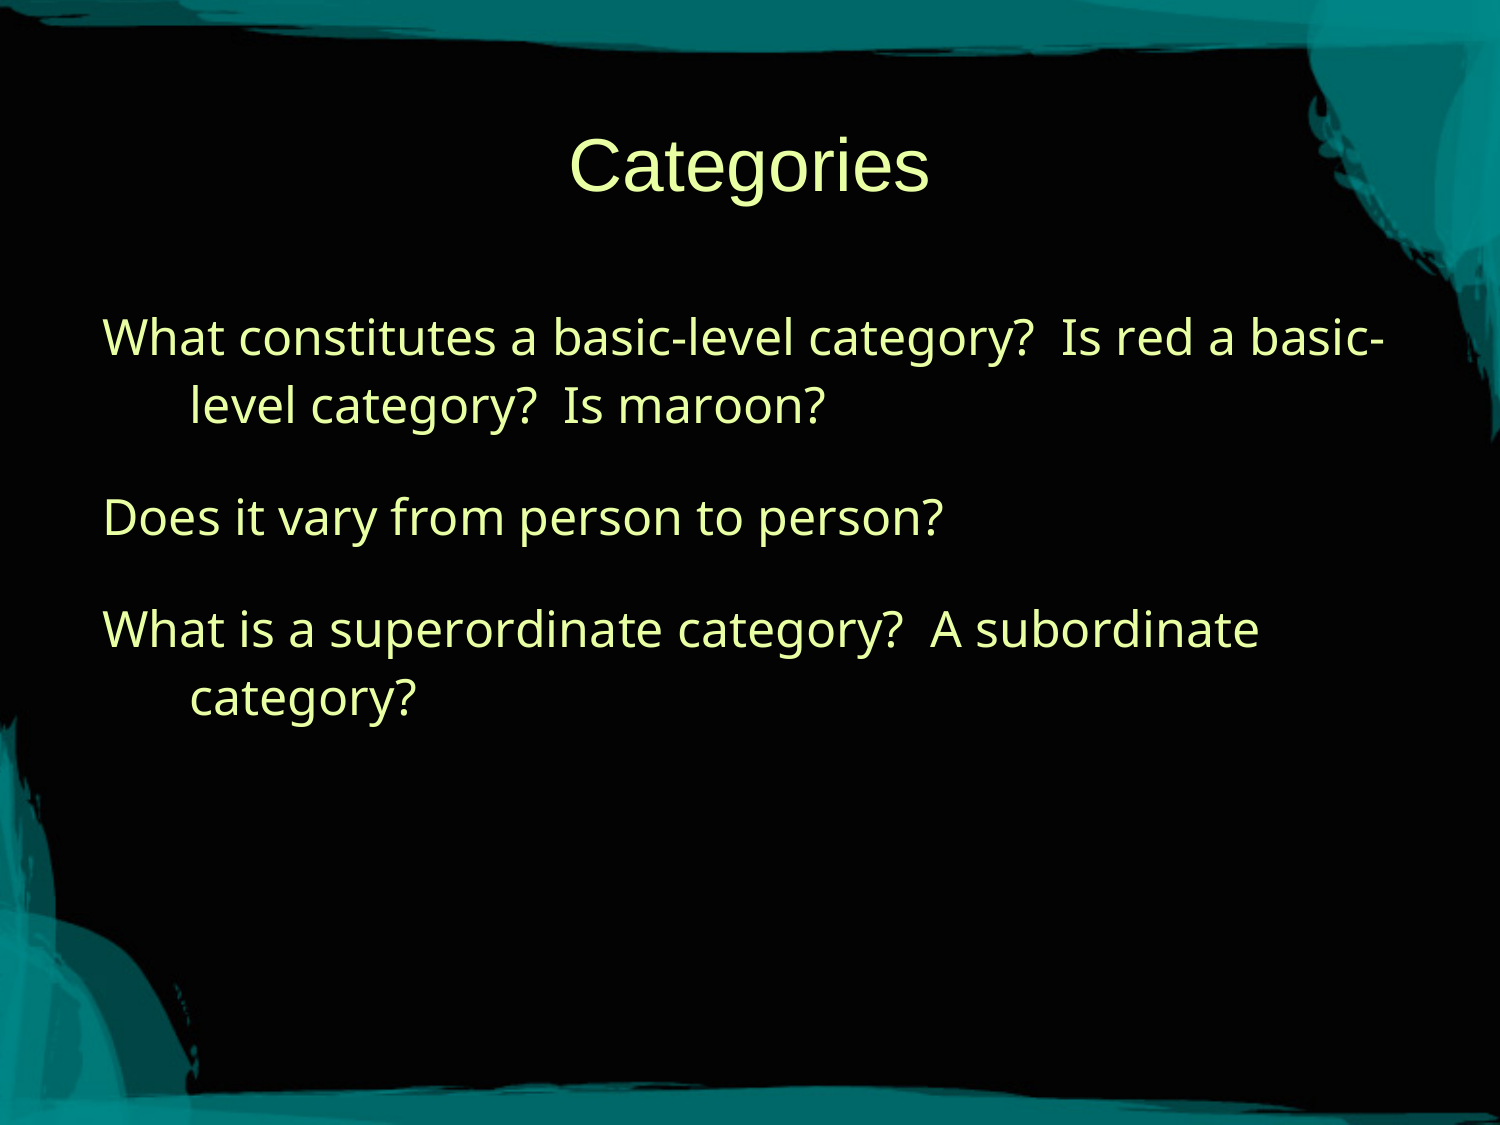

# Categories
What constitutes a basic-level category? Is red a basic-level category? Is maroon?
Does it vary from person to person?
What is a superordinate category? A subordinate category?